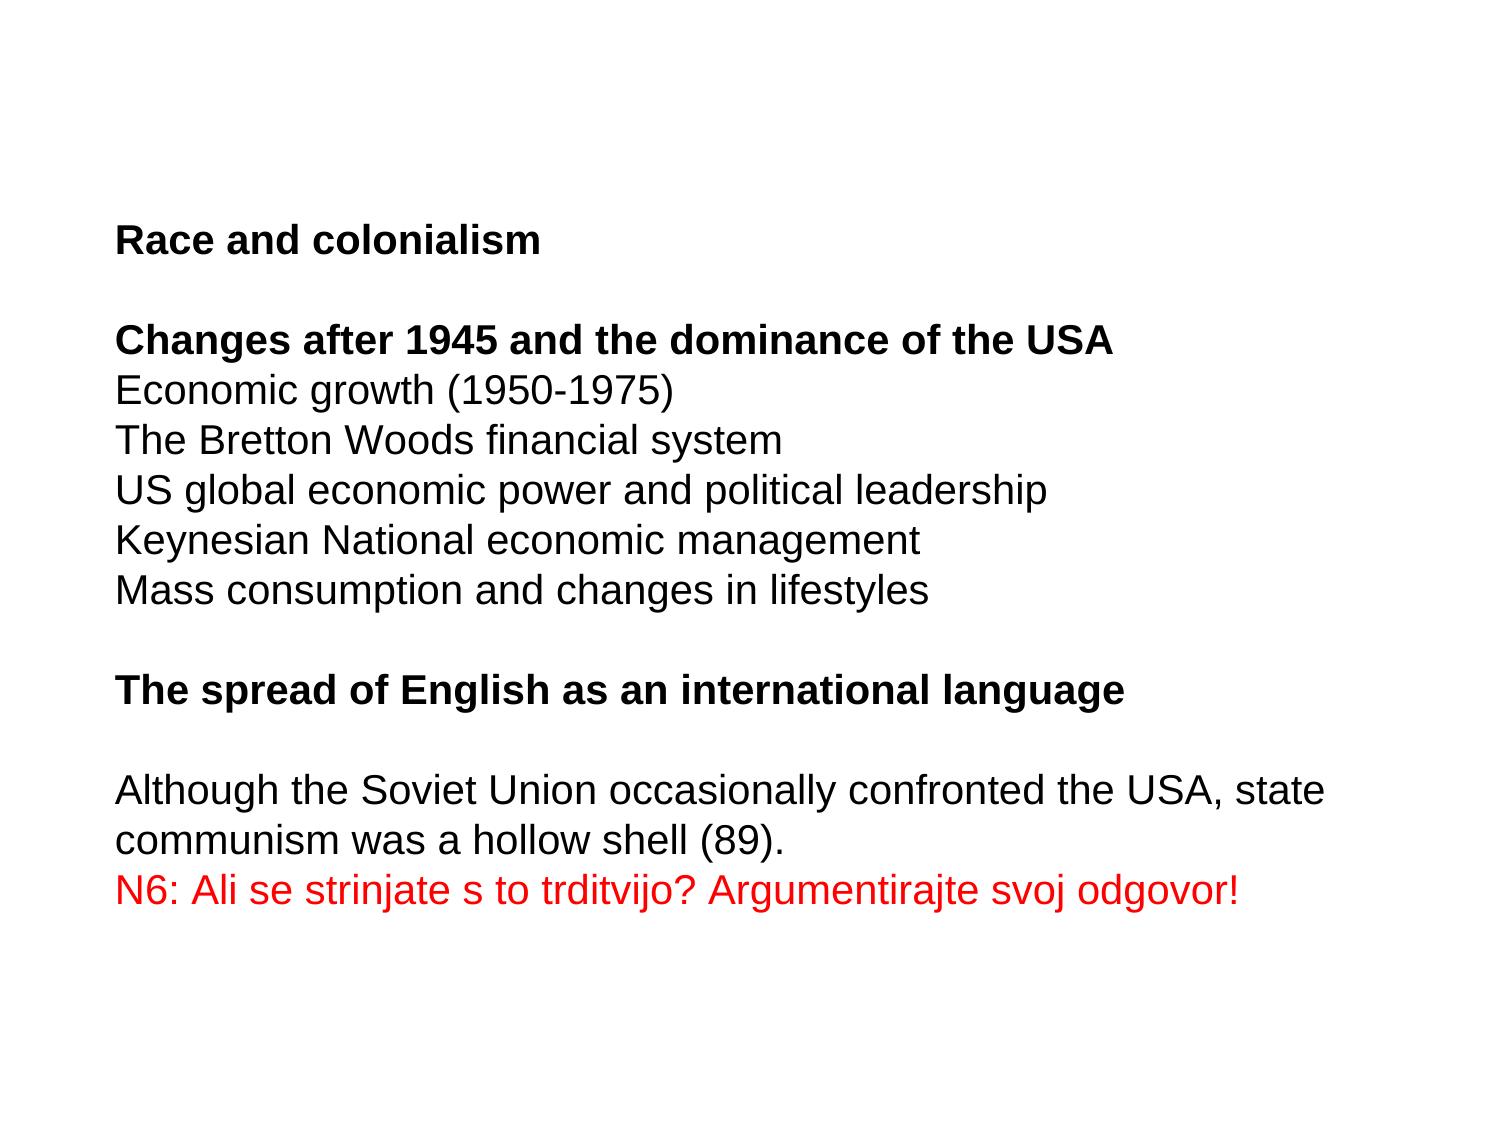

Race and colonialism
Changes after 1945 and the dominance of the USA
Economic growth (1950-1975)
The Bretton Woods financial system
US global economic power and political leadership
Keynesian National economic management
Mass consumption and changes in lifestyles
The spread of English as an international language
Although the Soviet Union occasionally confronted the USA, state communism was a hollow shell (89).
N6: Ali se strinjate s to trditvijo? Argumentirajte svoj odgovor!